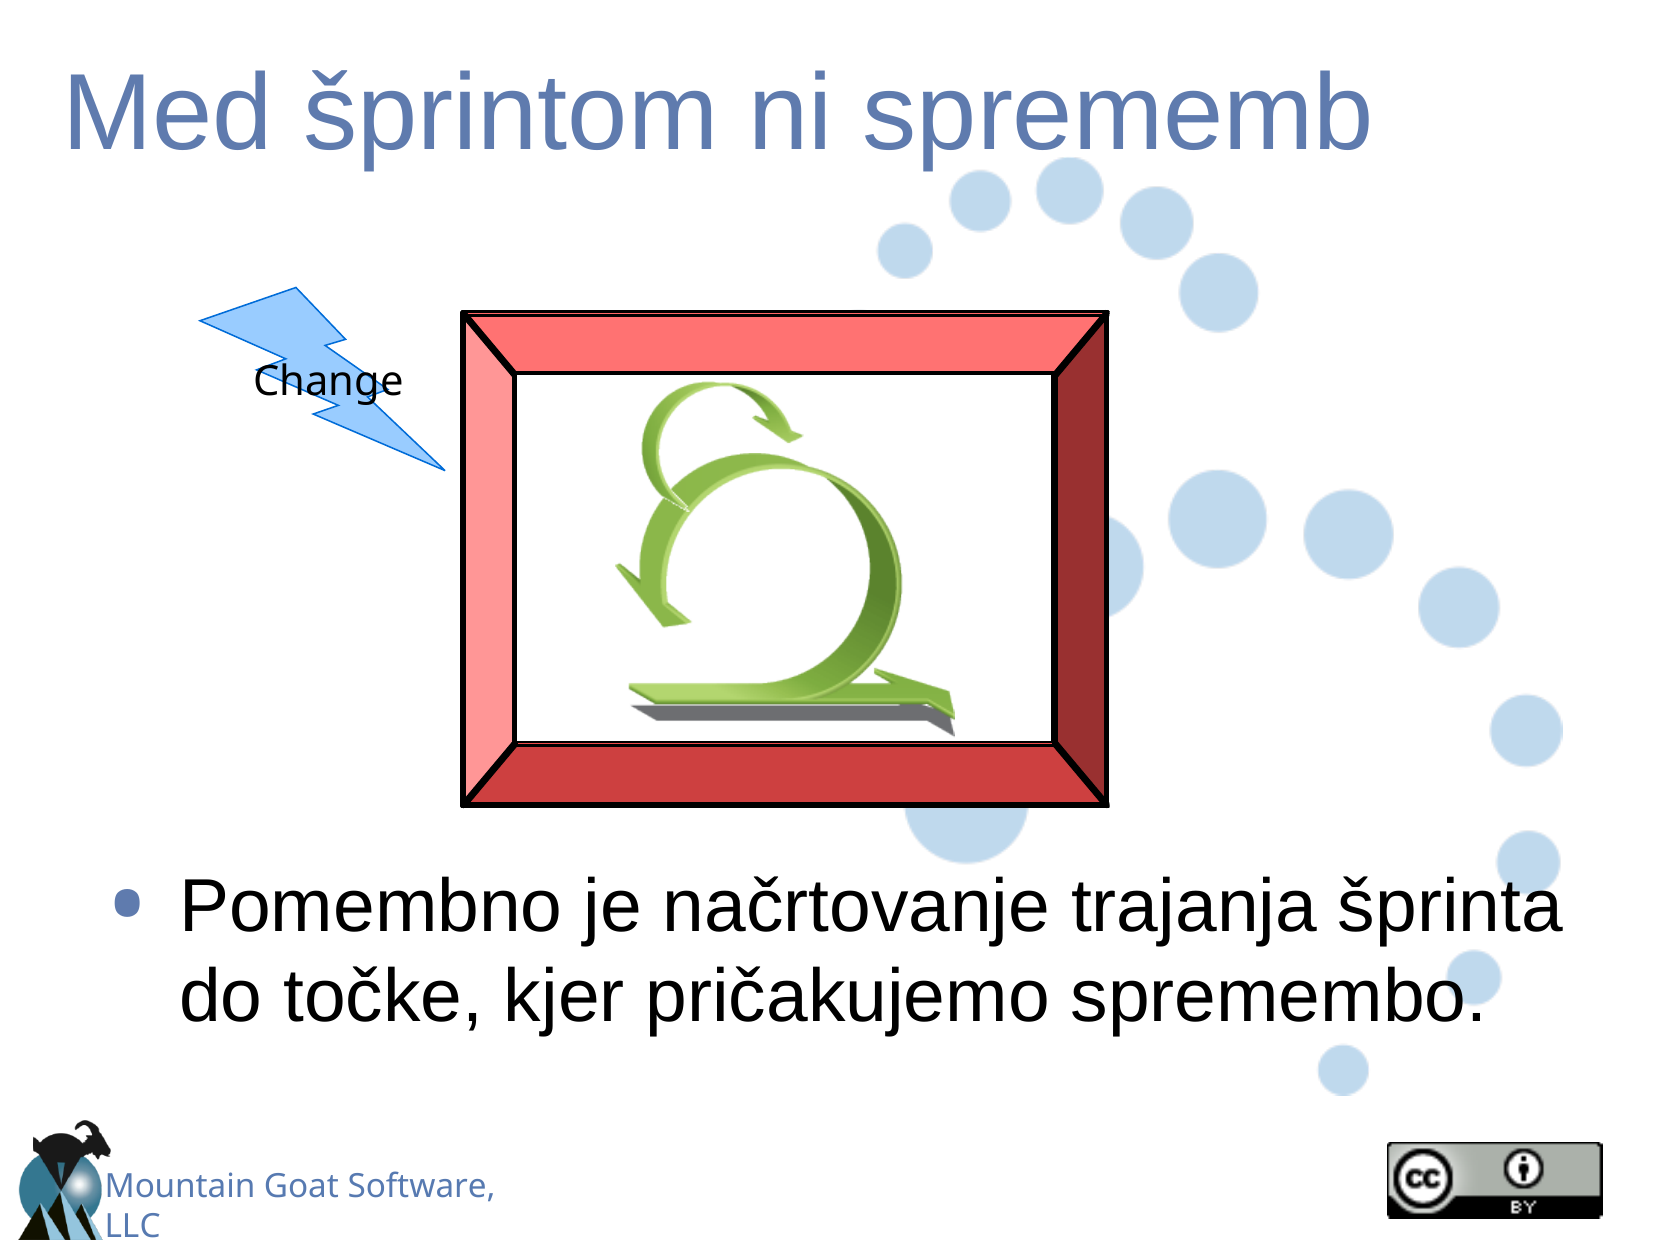

# Med šprintom ni sprememb
Change
Pomembno je načrtovanje trajanja šprinta do točke, kjer pričakujemo spremembo.